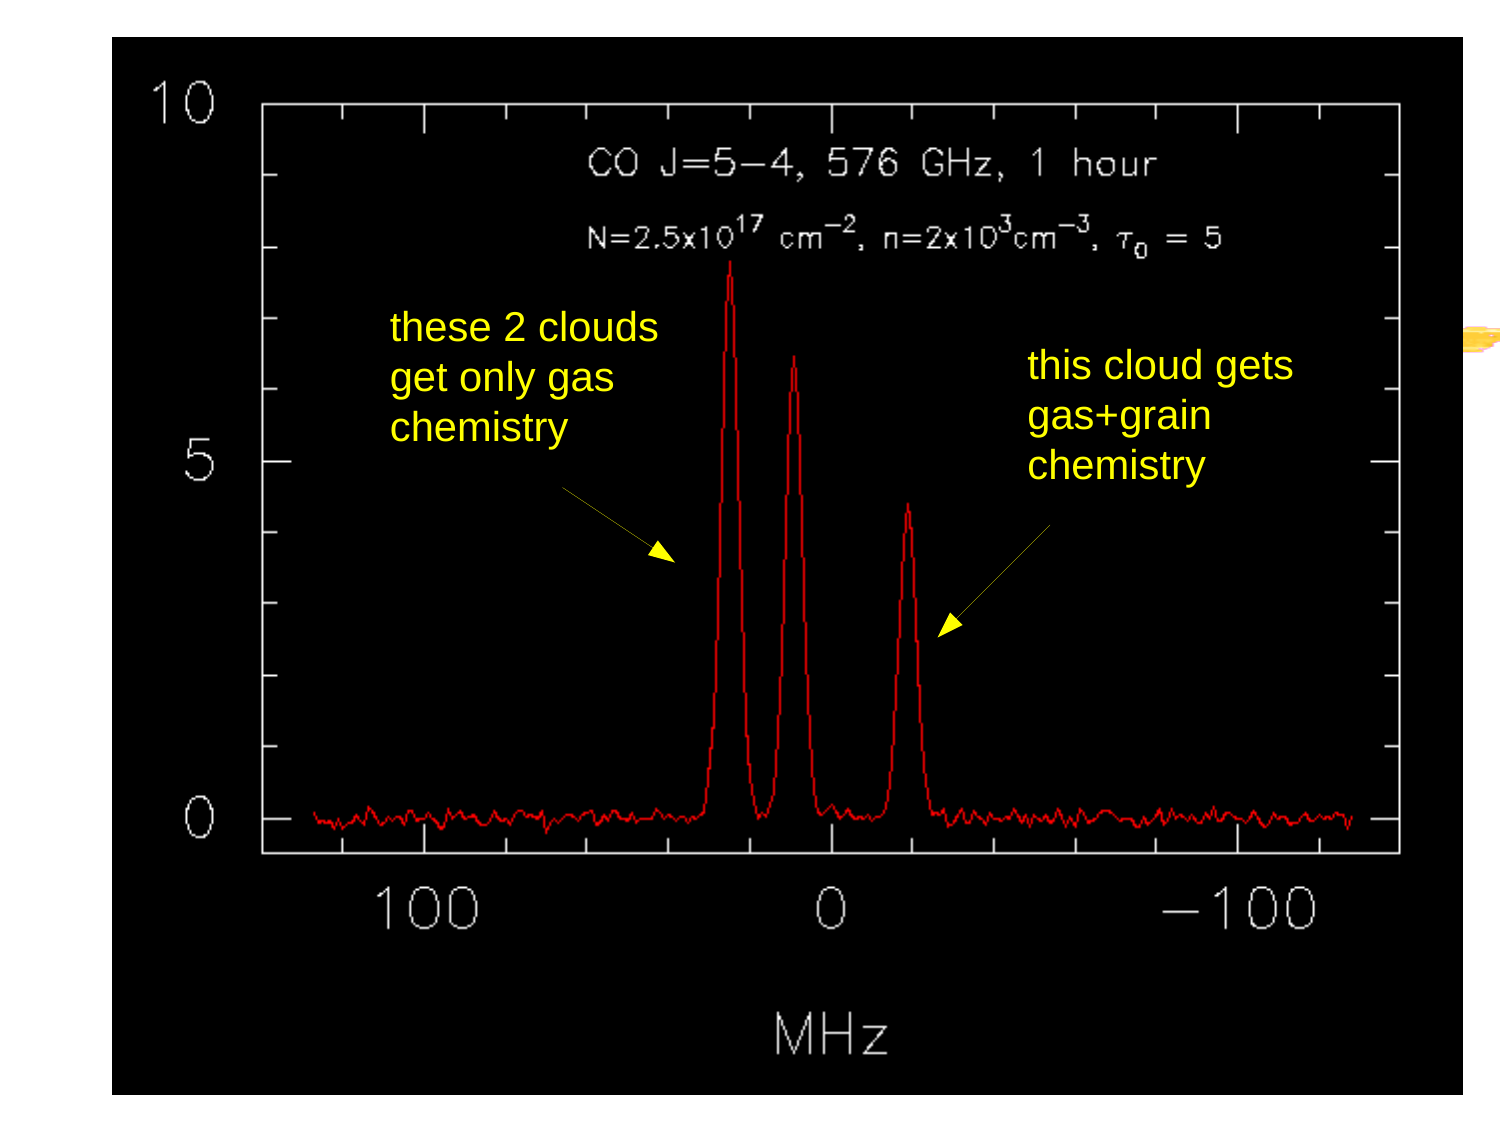

these 2 clouds get only gas chemistry
this cloud gets gas+grain chemistry